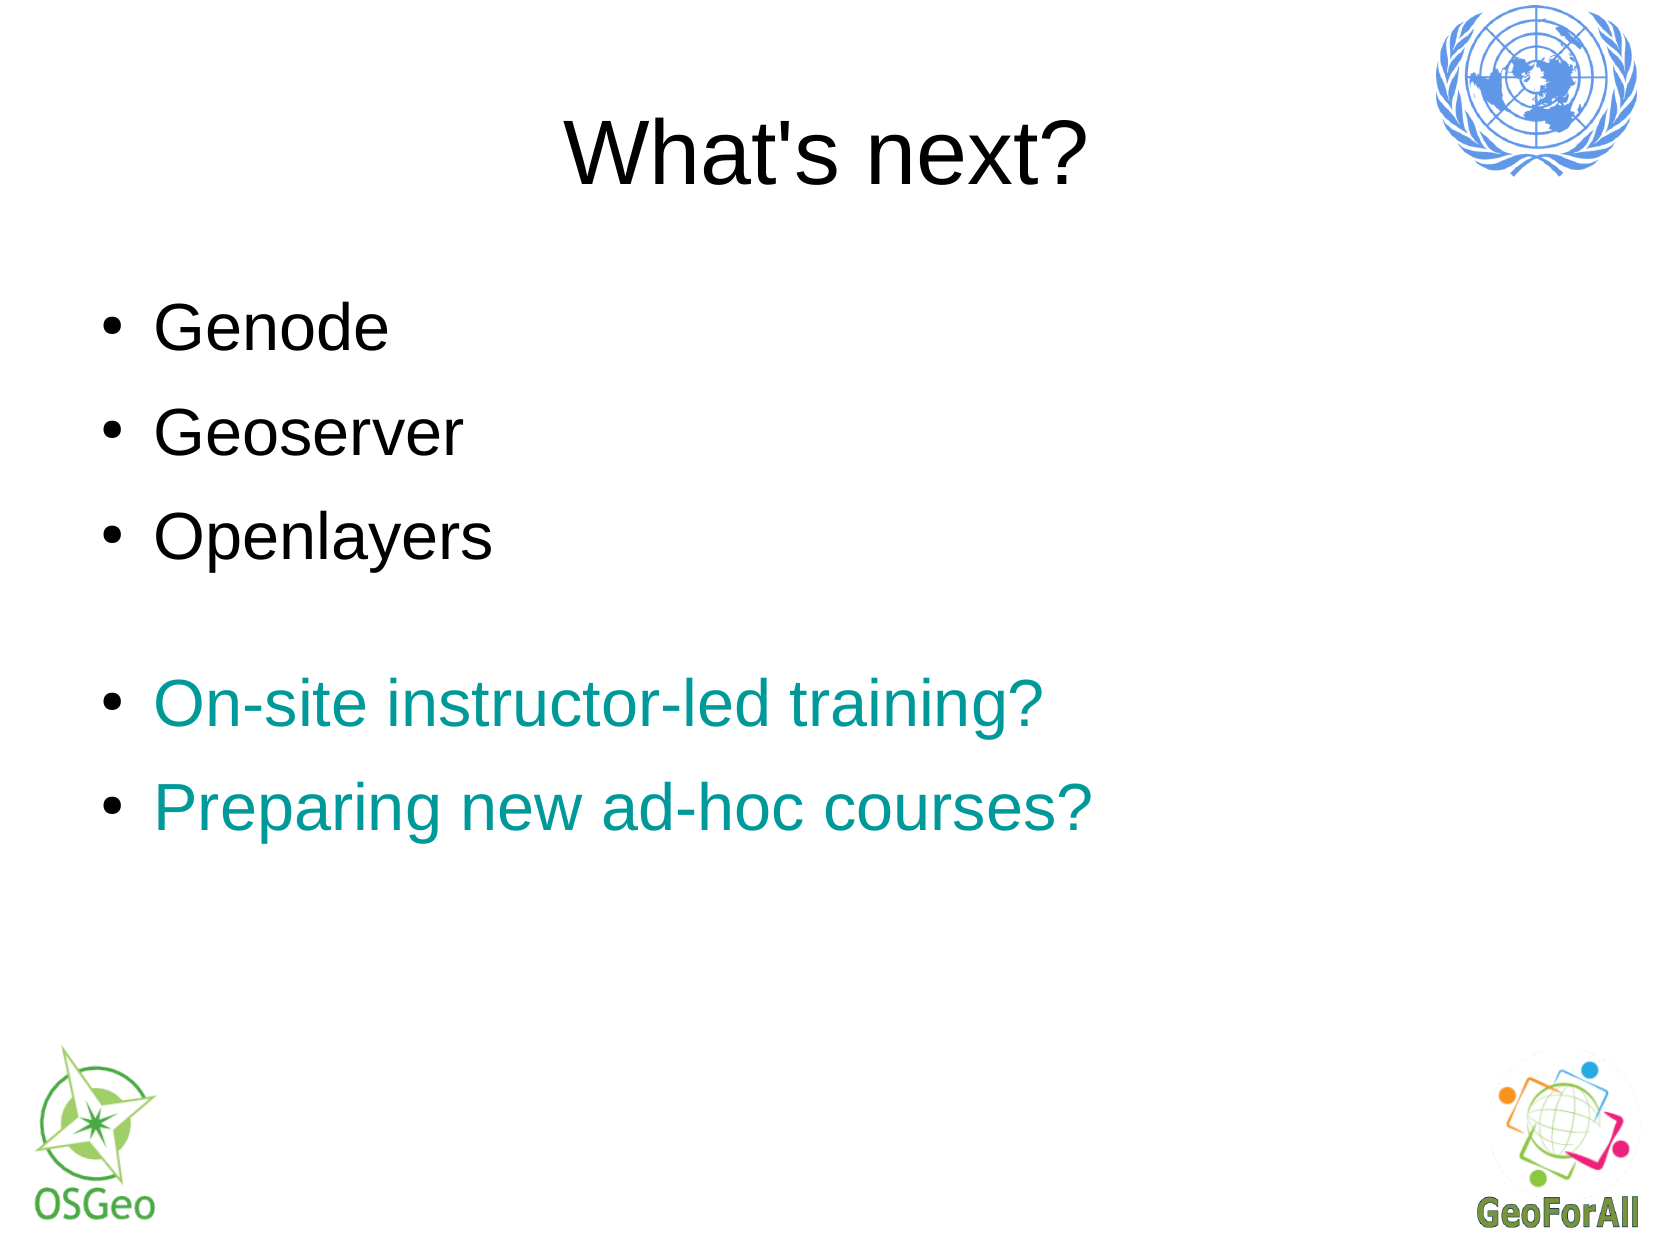

# What's next?
Genode
Geoserver
Openlayers
On-site instructor-led training?
Preparing new ad-hoc courses?